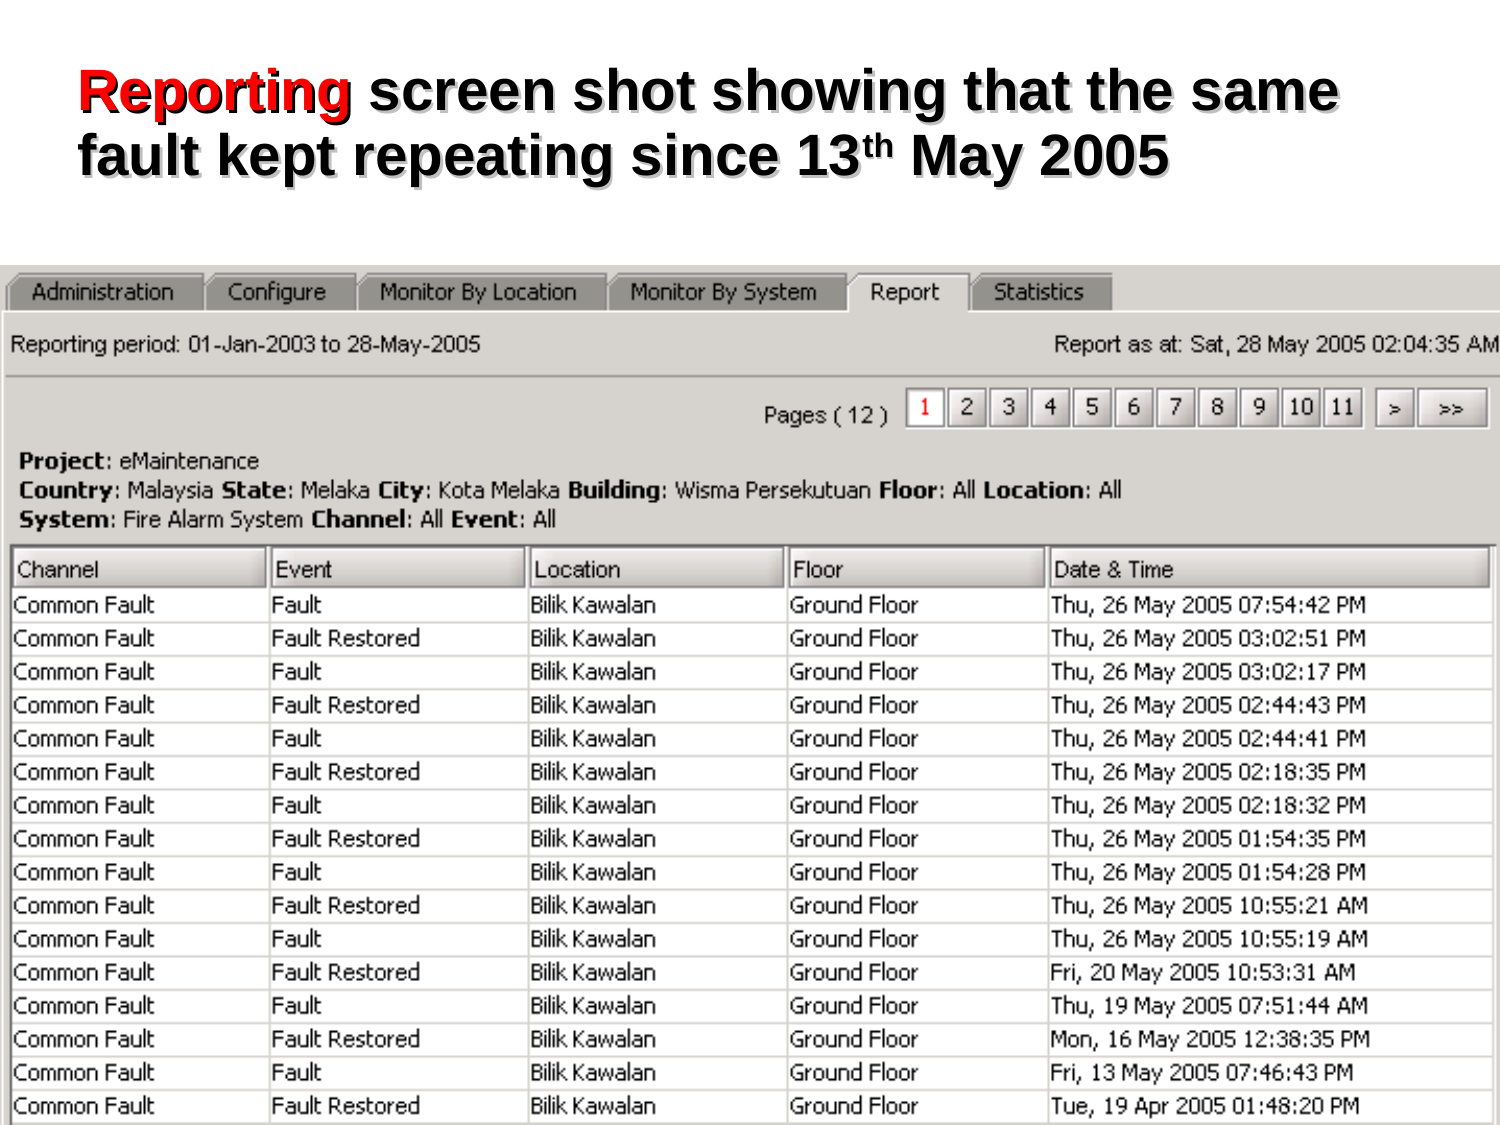

Reporting screen shot showing that the same fault kept repeating since 13th May 2005